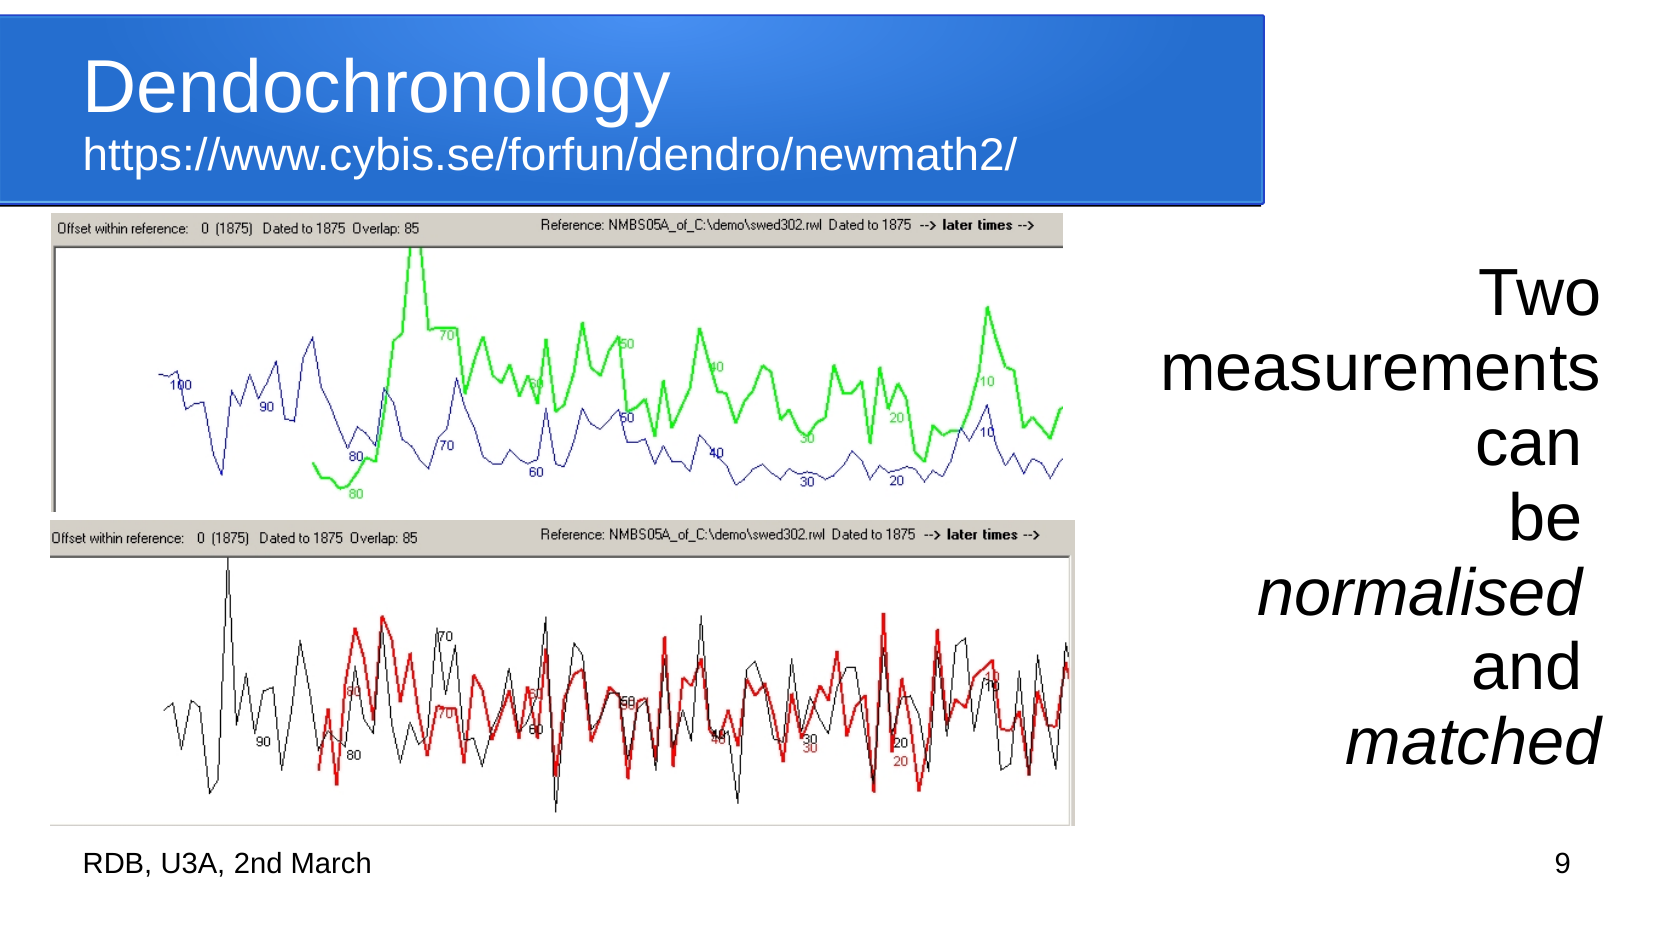

# Dendochronology https://www.cybis.se/forfun/dendro/newmath2/
Two measurements can
be
normalised
and
matched
RDB, U3A, 2nd March
9